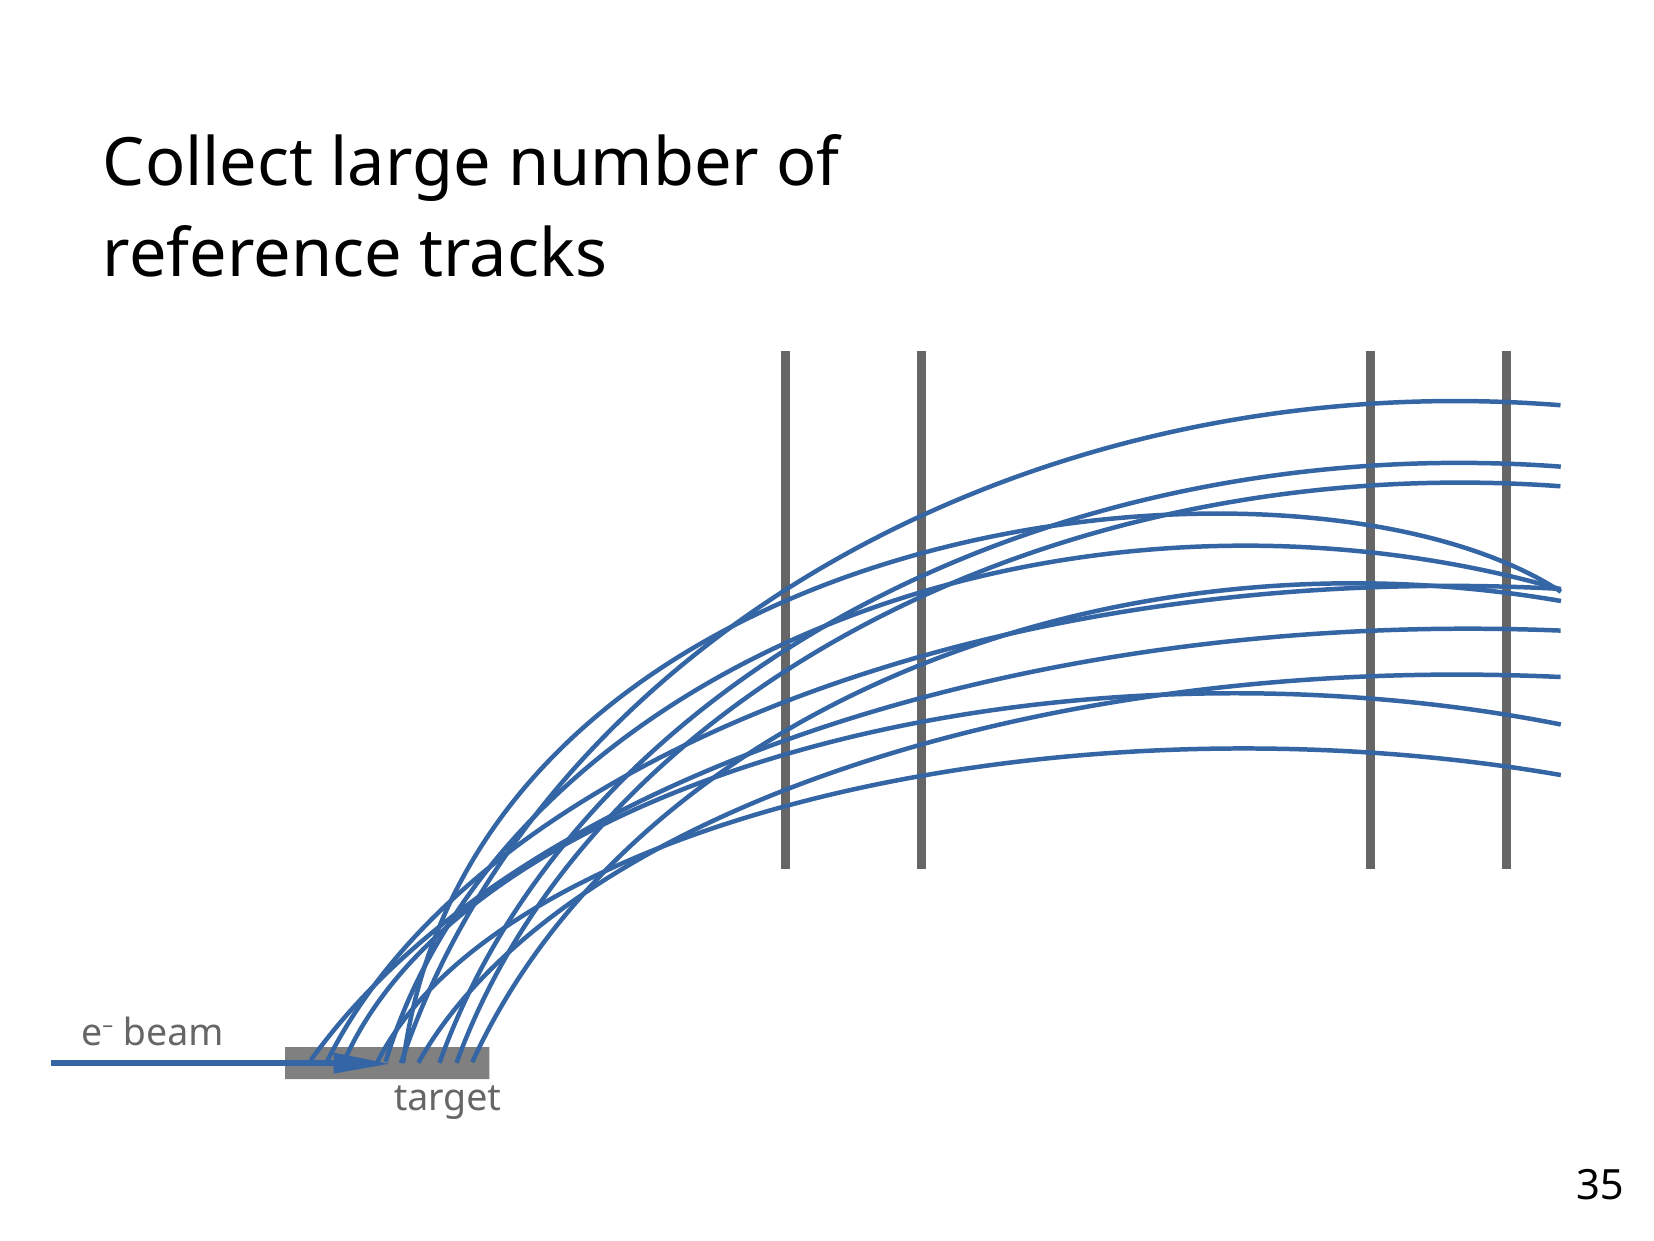

Collect large number of
reference tracks
e– beam
target
35